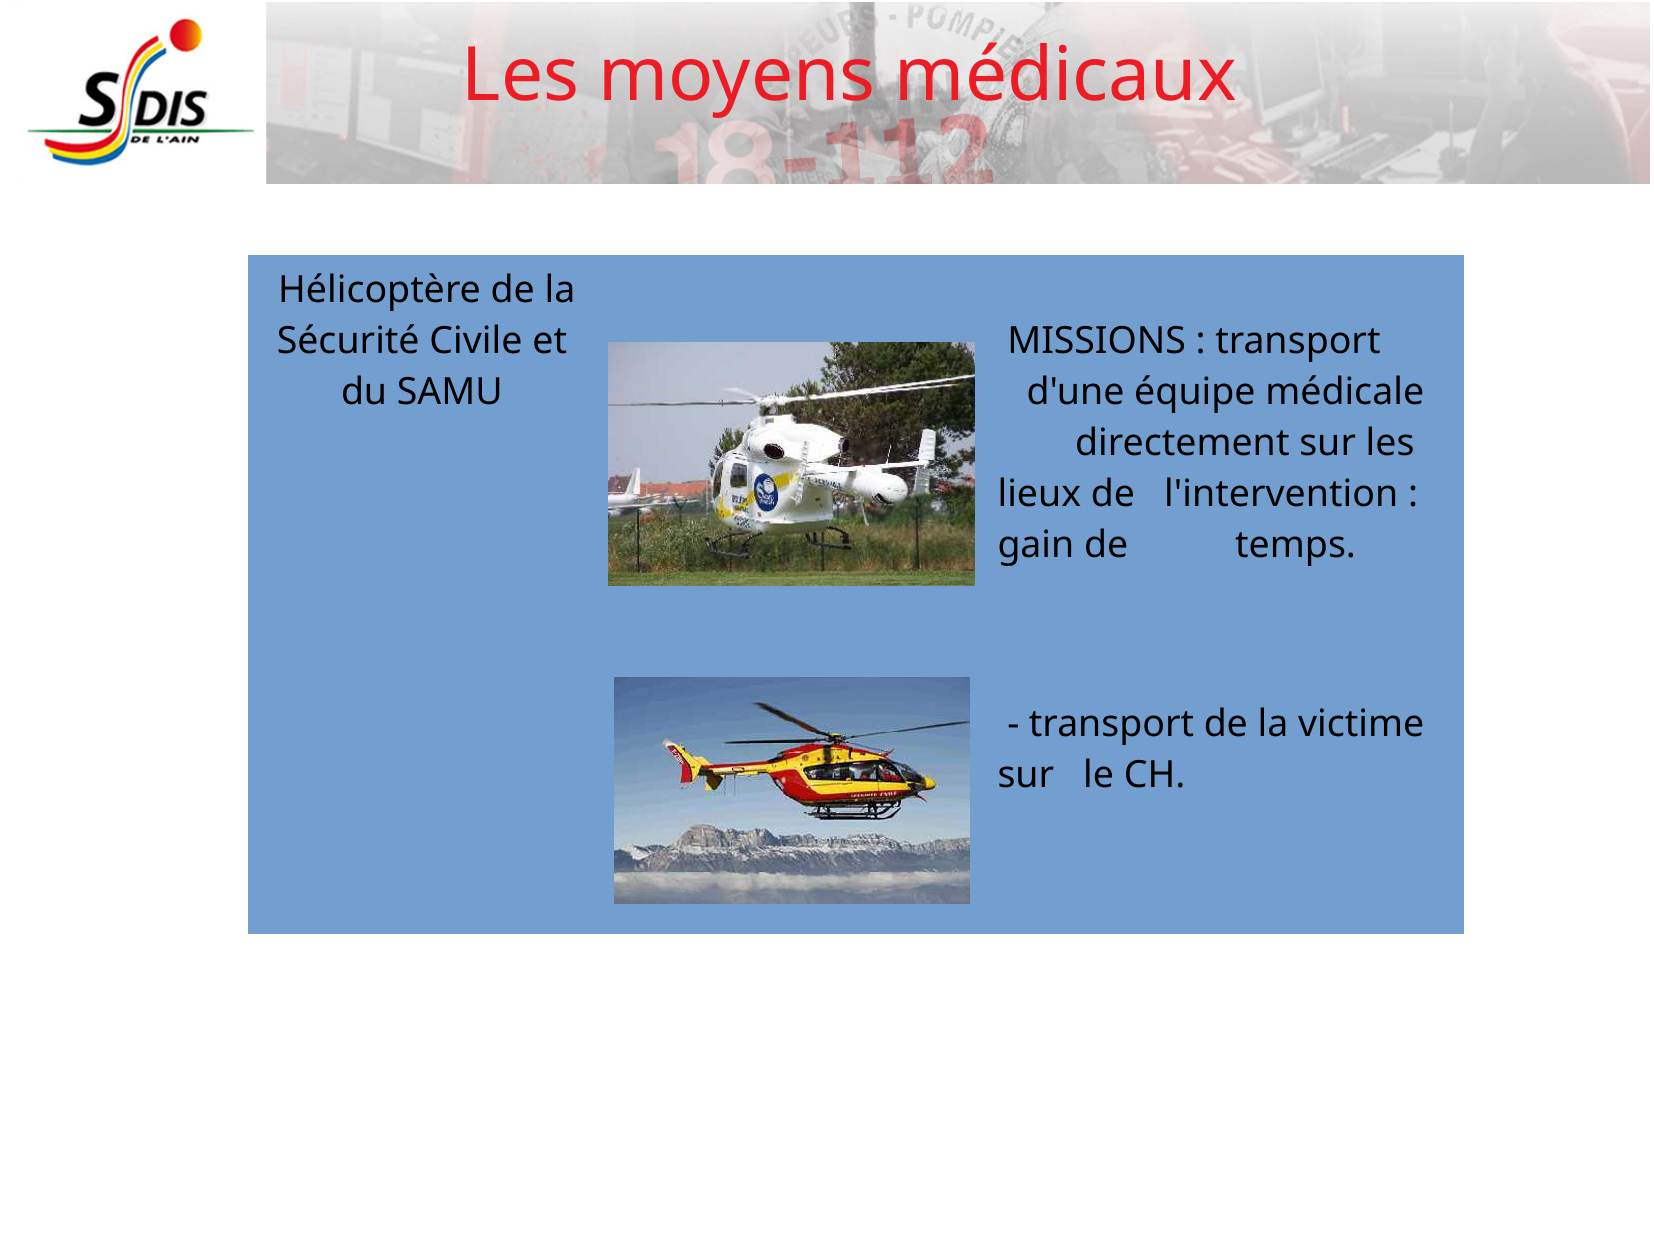

# Les moyens médicaux
| Hélicoptère de la Sécurité Civile et du SAMU | | MISSIONS : transport d'une équipe médicale directement sur les lieux de l'intervention : gain de temps. |
| --- | --- | --- |
| | | - transport de la victime sur le CH. |